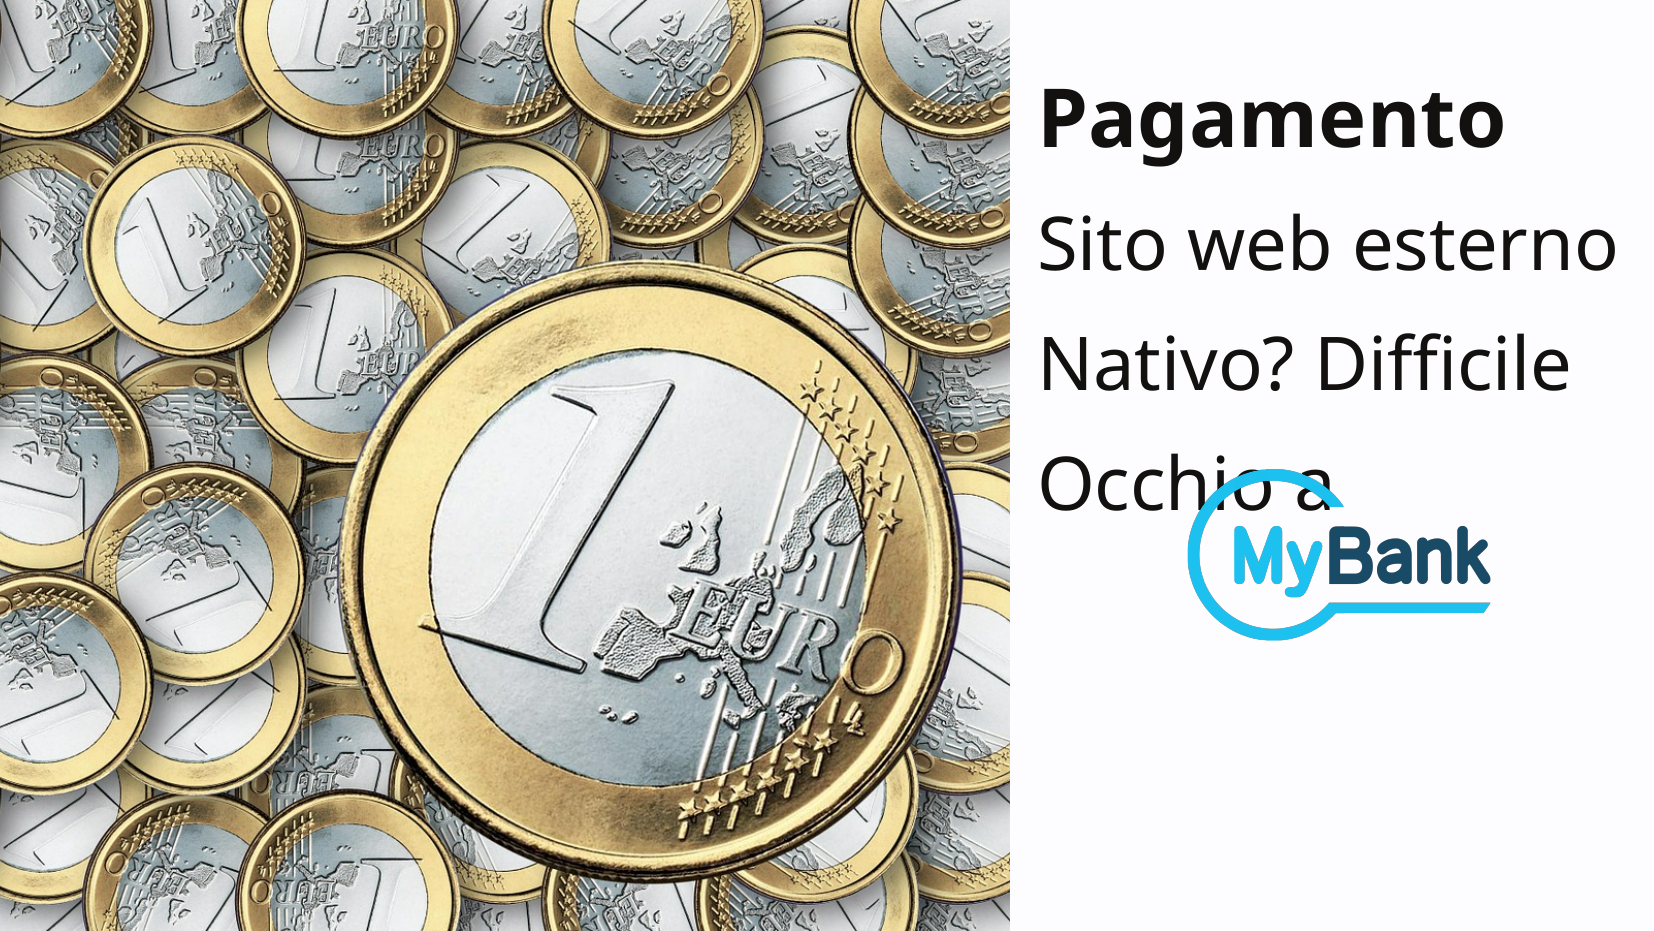

# Pagamento
Sito web esterno
Nativo? Difficile
Occhio a